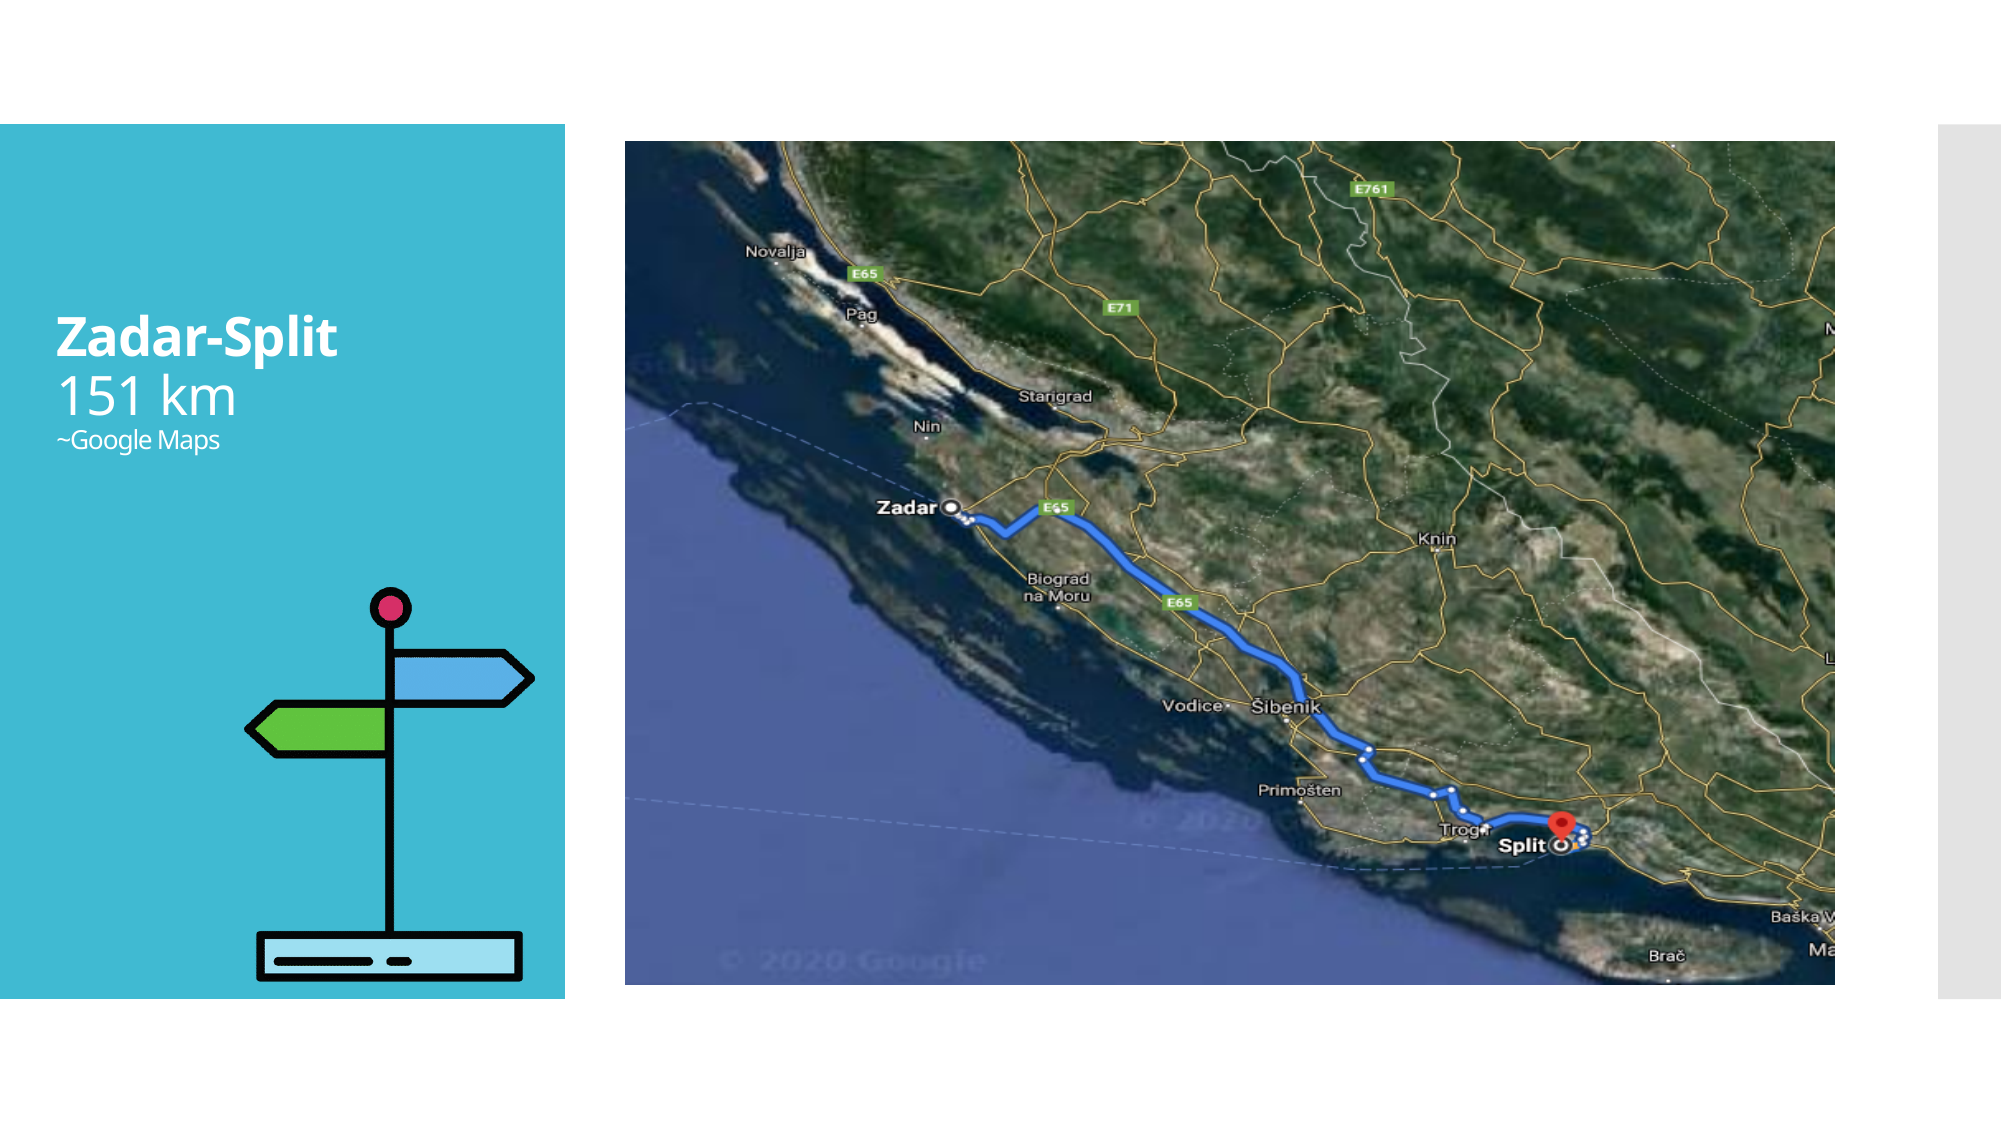

# Zadar-Split 151 km ~Google Maps
autor